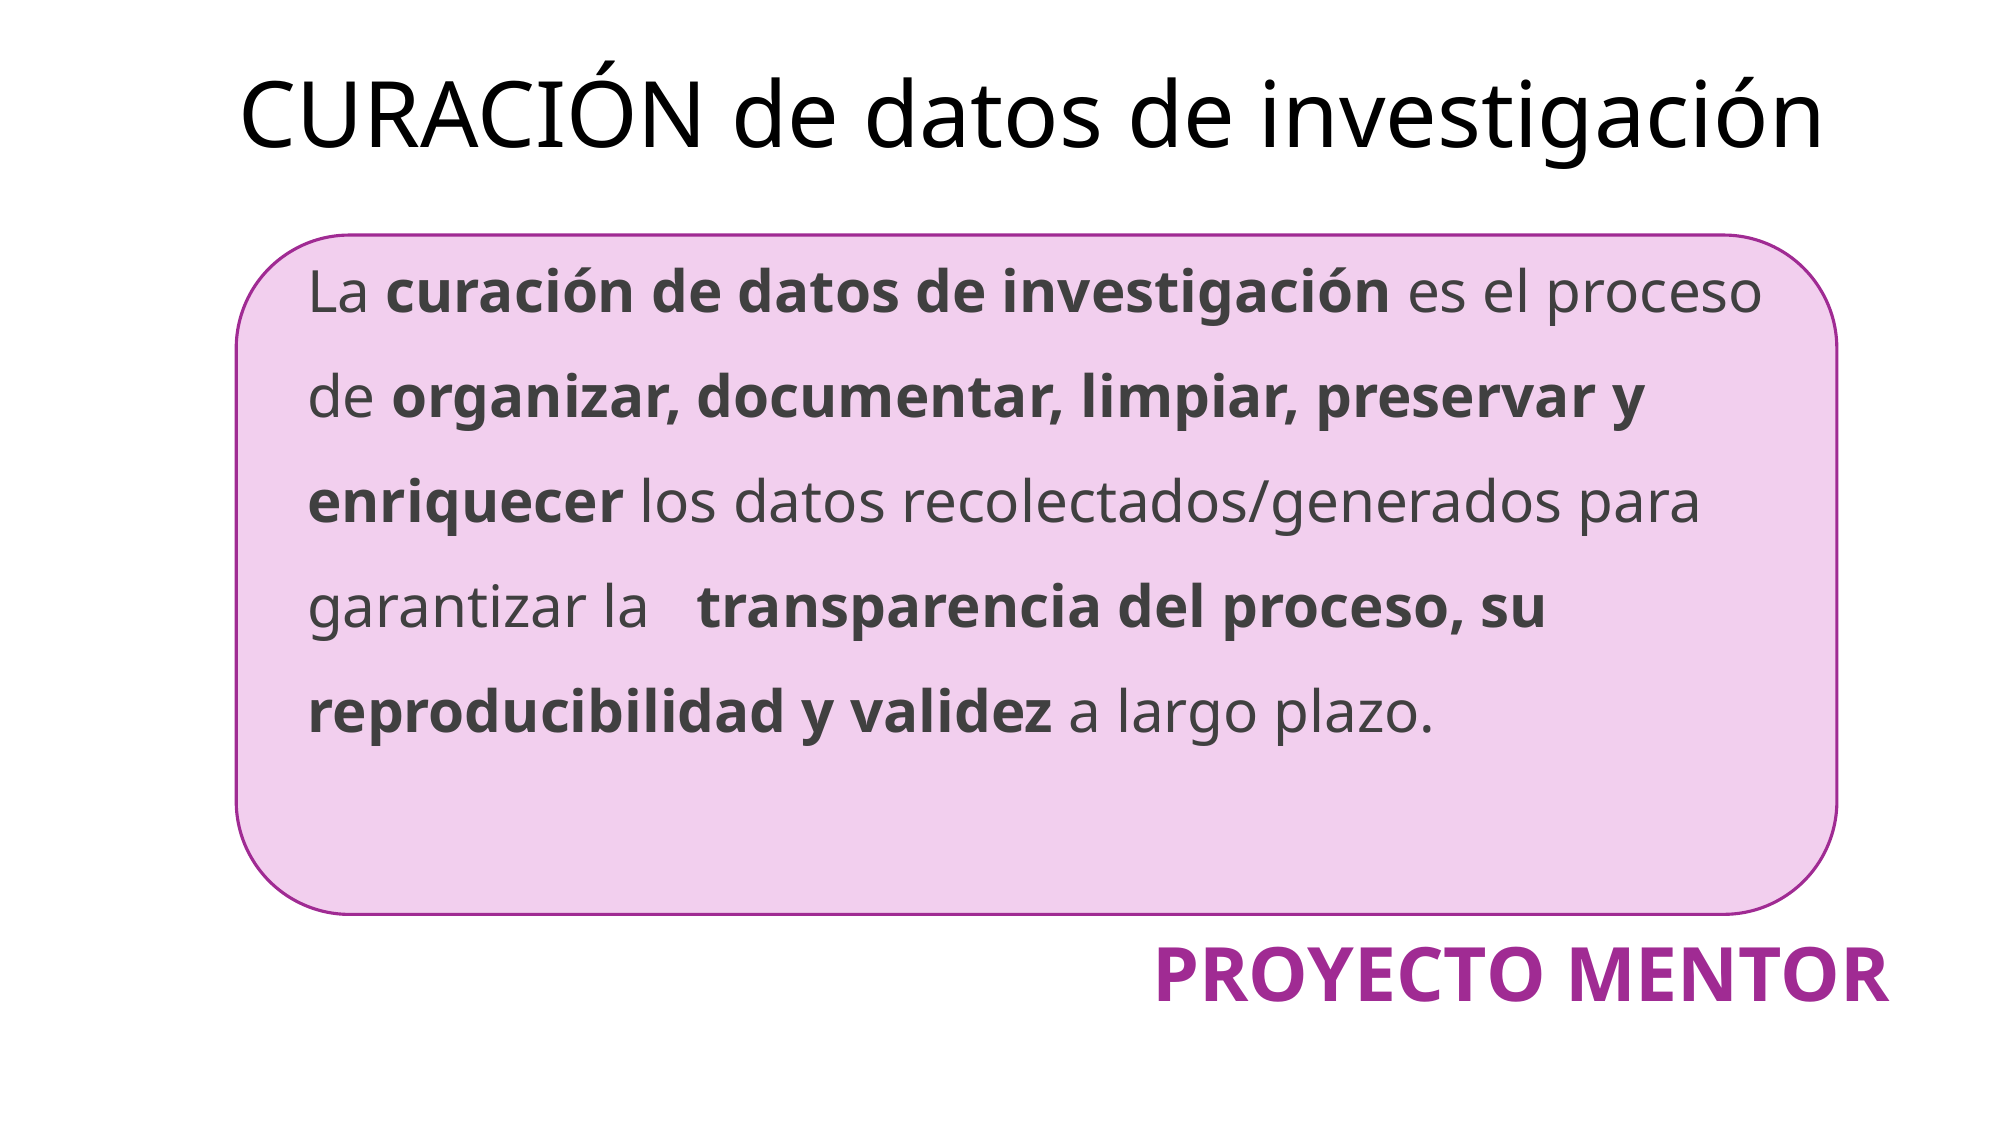

CURACIÓN de datos de investigación
#
La curación de datos de investigación es el proceso de organizar, documentar, limpiar, preservar y enriquecer los datos recolectados/generados para garantizar la transparencia del proceso, su reproducibilidad y validez a largo plazo.
PROYECTO MENTOR